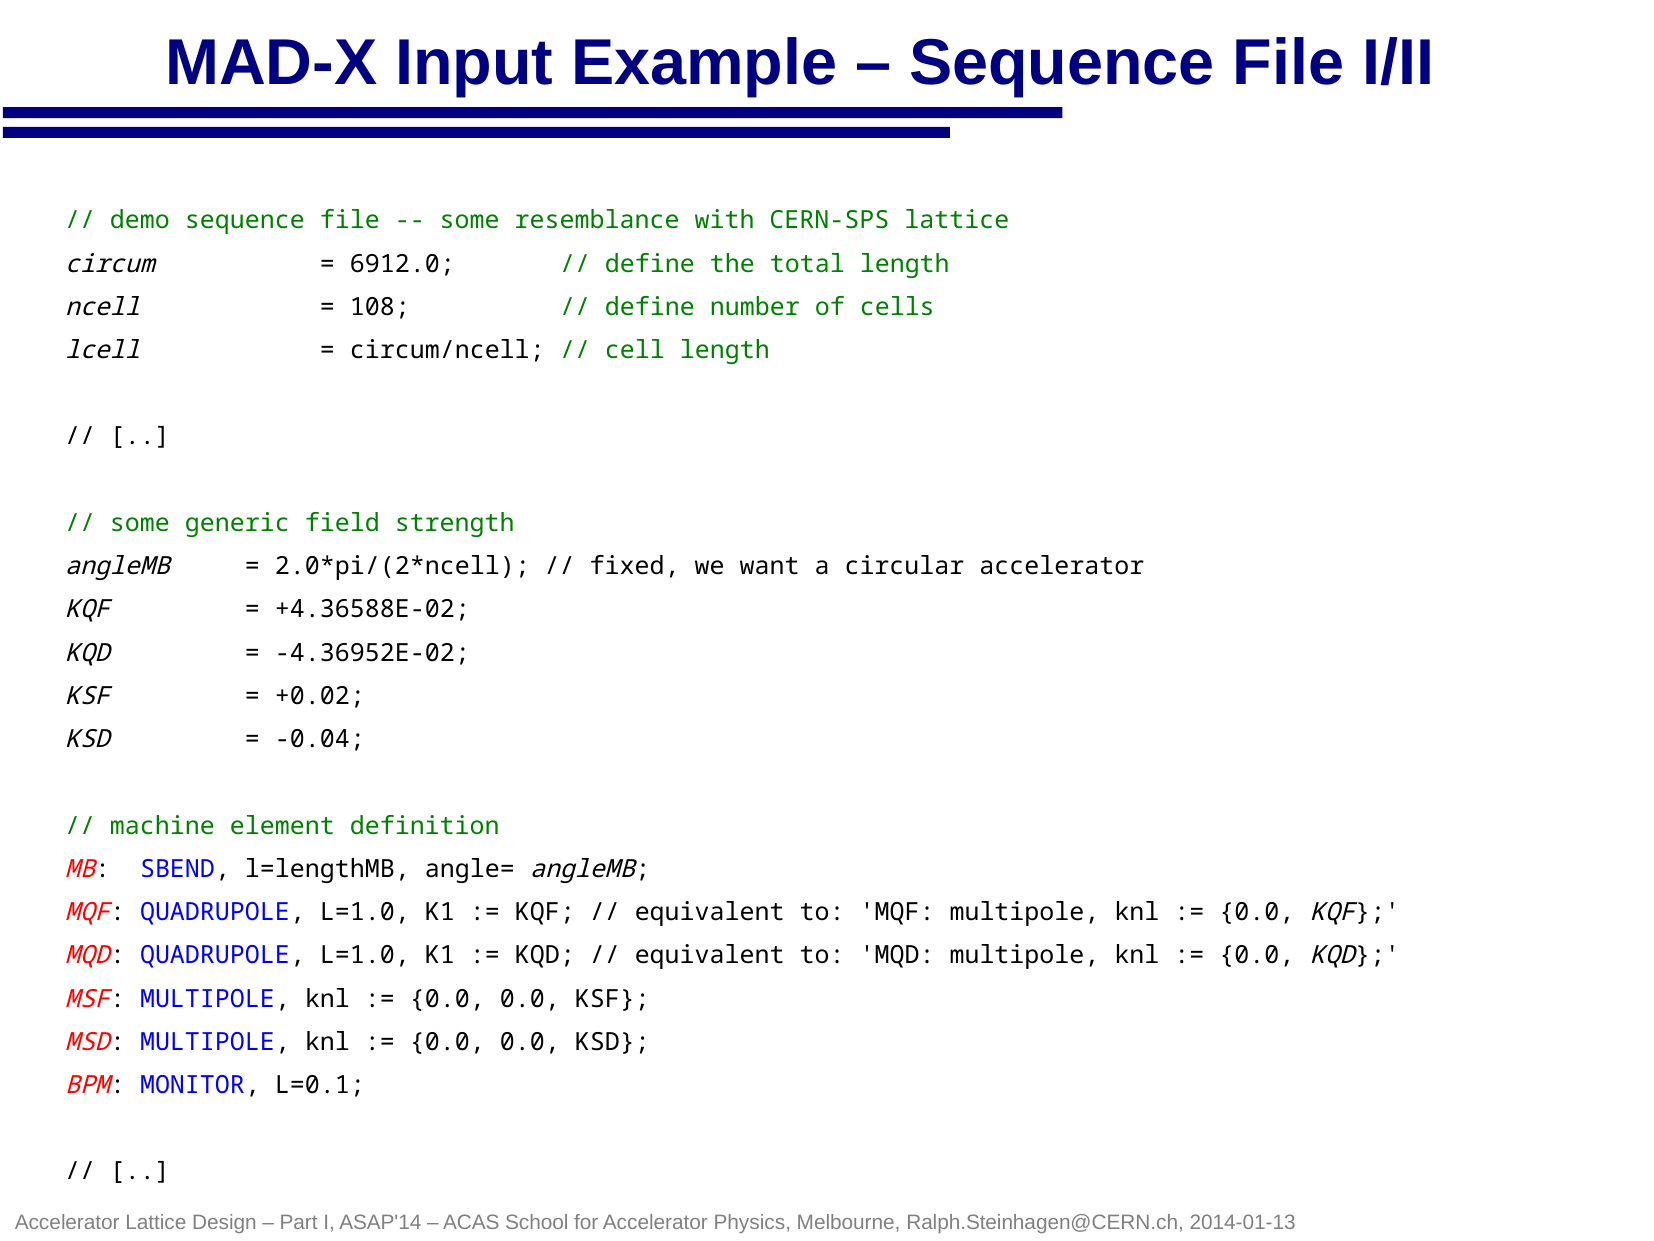

# MAD-X Input Example – Sequence File I/II
// demo sequence file -- some resemblance with CERN-SPS lattice
circum = 6912.0; // define the total length
ncell = 108; // define number of cells
lcell = circum/ncell; // cell length
// [..]
// some generic field strength
angleMB = 2.0*pi/(2*ncell); // fixed, we want a circular accelerator
KQF = +4.36588E-02;
KQD = -4.36952E-02;
KSF = +0.02;
KSD = -0.04;
// machine element definition
MB: SBEND, l=lengthMB, angle= angleMB;
MQF: QUADRUPOLE, L=1.0, K1 := KQF; // equivalent to: 'MQF: multipole, knl := {0.0, KQF};'
MQD: QUADRUPOLE, L=1.0, K1 := KQD; // equivalent to: 'MQD: multipole, knl := {0.0, KQD};'
MSF: MULTIPOLE, knl := {0.0, 0.0, KSF};
MSD: MULTIPOLE, knl := {0.0, 0.0, KSD};
BPM: MONITOR, L=0.1;
// [..]